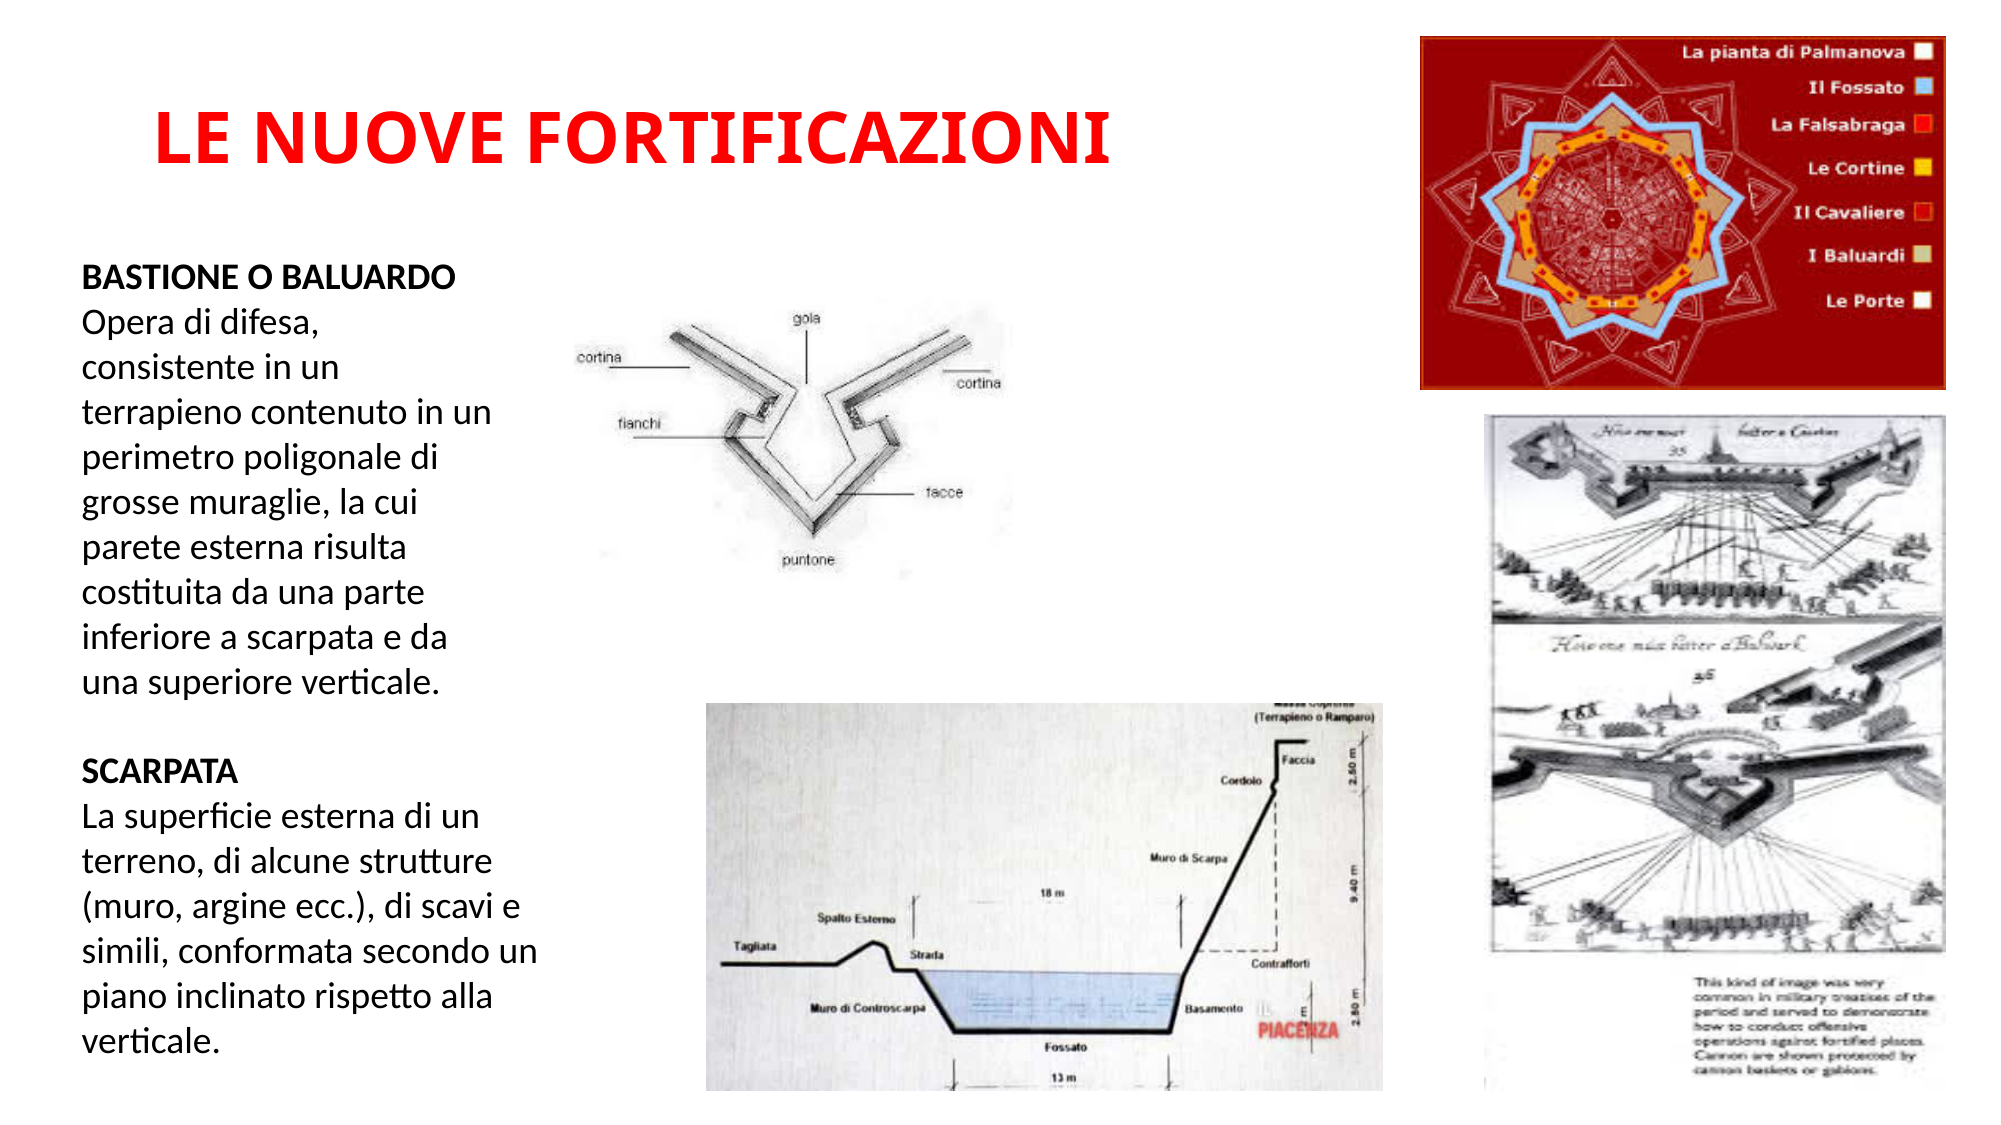

# LE NUOVE FORTIFICAZIONI
BASTIONE O BALUARDO
Opera di difesa, consistente in un terrapieno contenuto in un perimetro poligonale di grosse muraglie, la cui parete esterna risulta costituita da una parte inferiore a scarpata e da una superiore verticale.
SCARPATA
La superficie esterna di un terreno, di alcune strutture (muro, argine ecc.), di scavi e simili, conformata secondo un piano inclinato rispetto alla verticale.